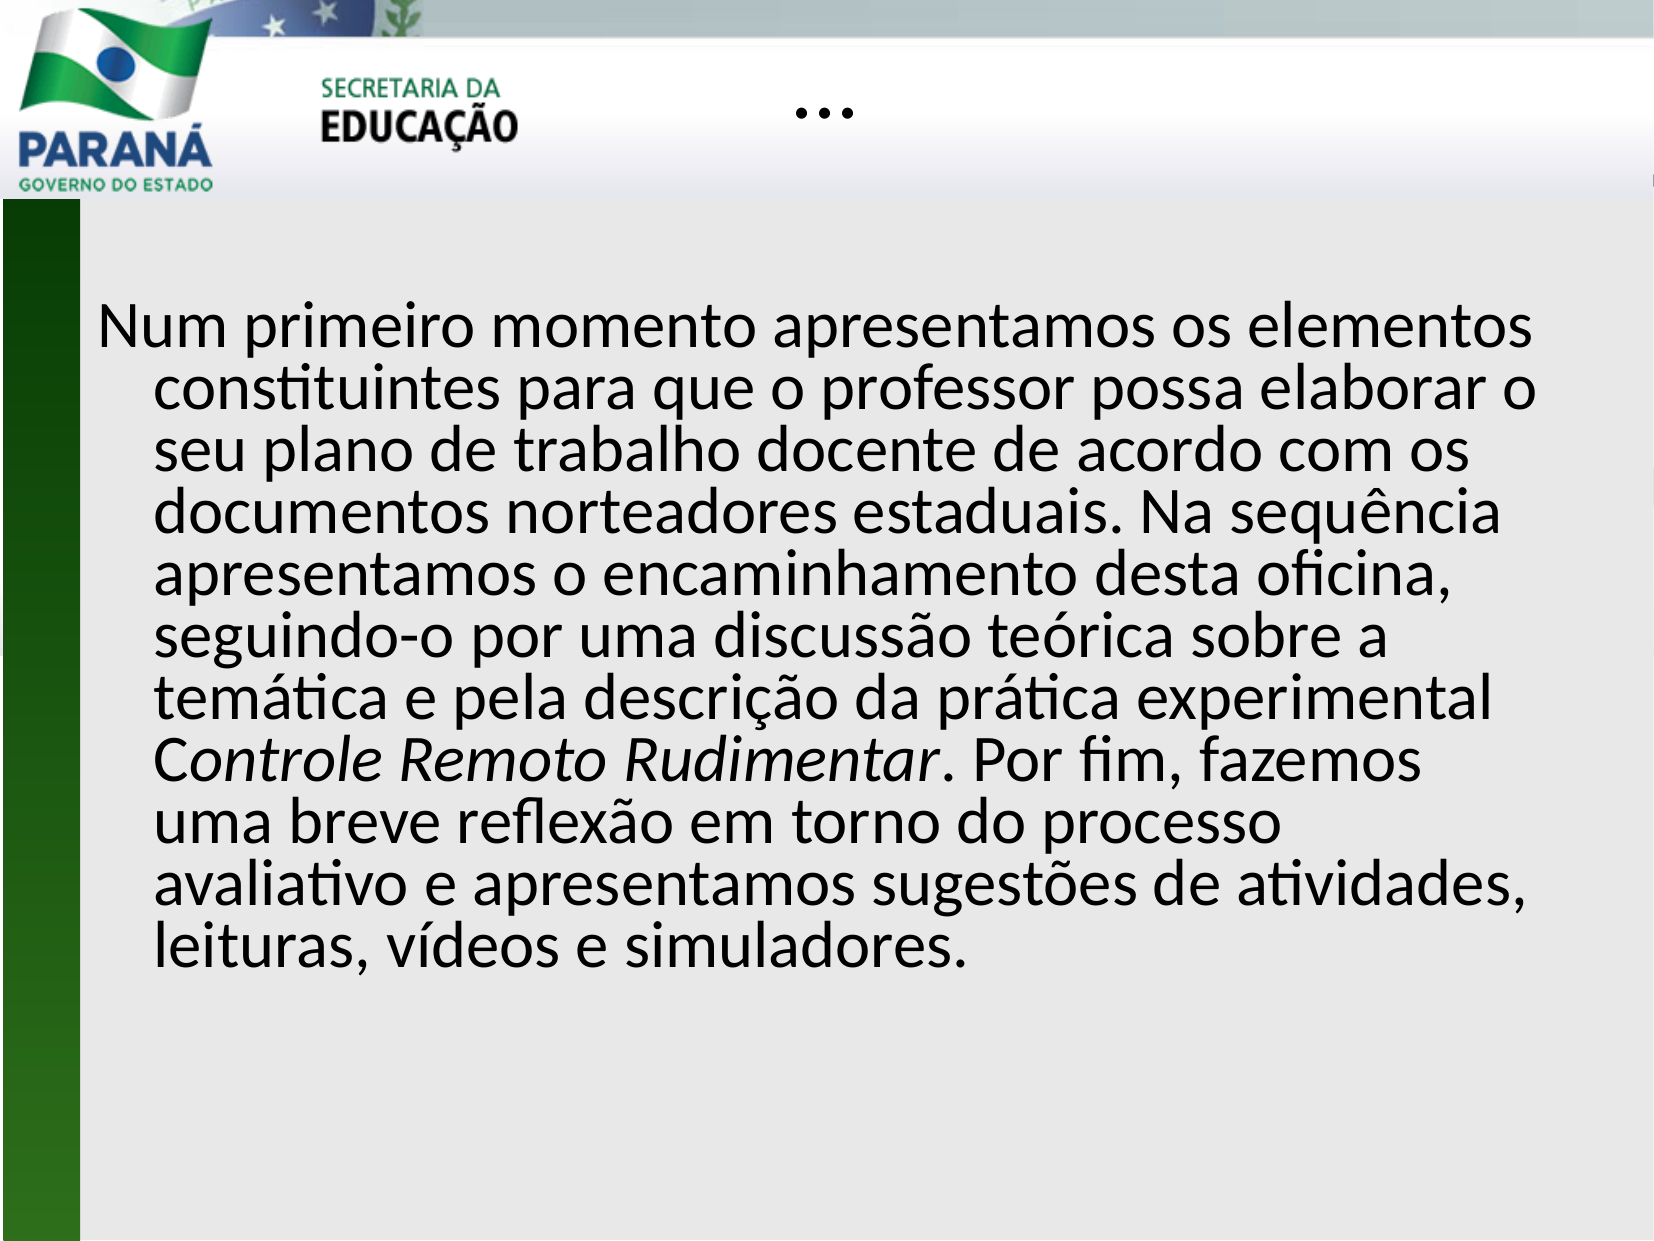

# ...
Num primeiro momento apresentamos os elementos constituintes para que o professor possa elaborar o seu plano de trabalho docente de acordo com os documentos norteadores estaduais. Na sequência apresentamos o encaminhamento desta oficina, seguindo-o por uma discussão teórica sobre a temática e pela descrição da prática experimental Controle Remoto Rudimentar. Por fim, fazemos uma breve reflexão em torno do processo avaliativo e apresentamos sugestões de atividades, leituras, vídeos e simuladores.